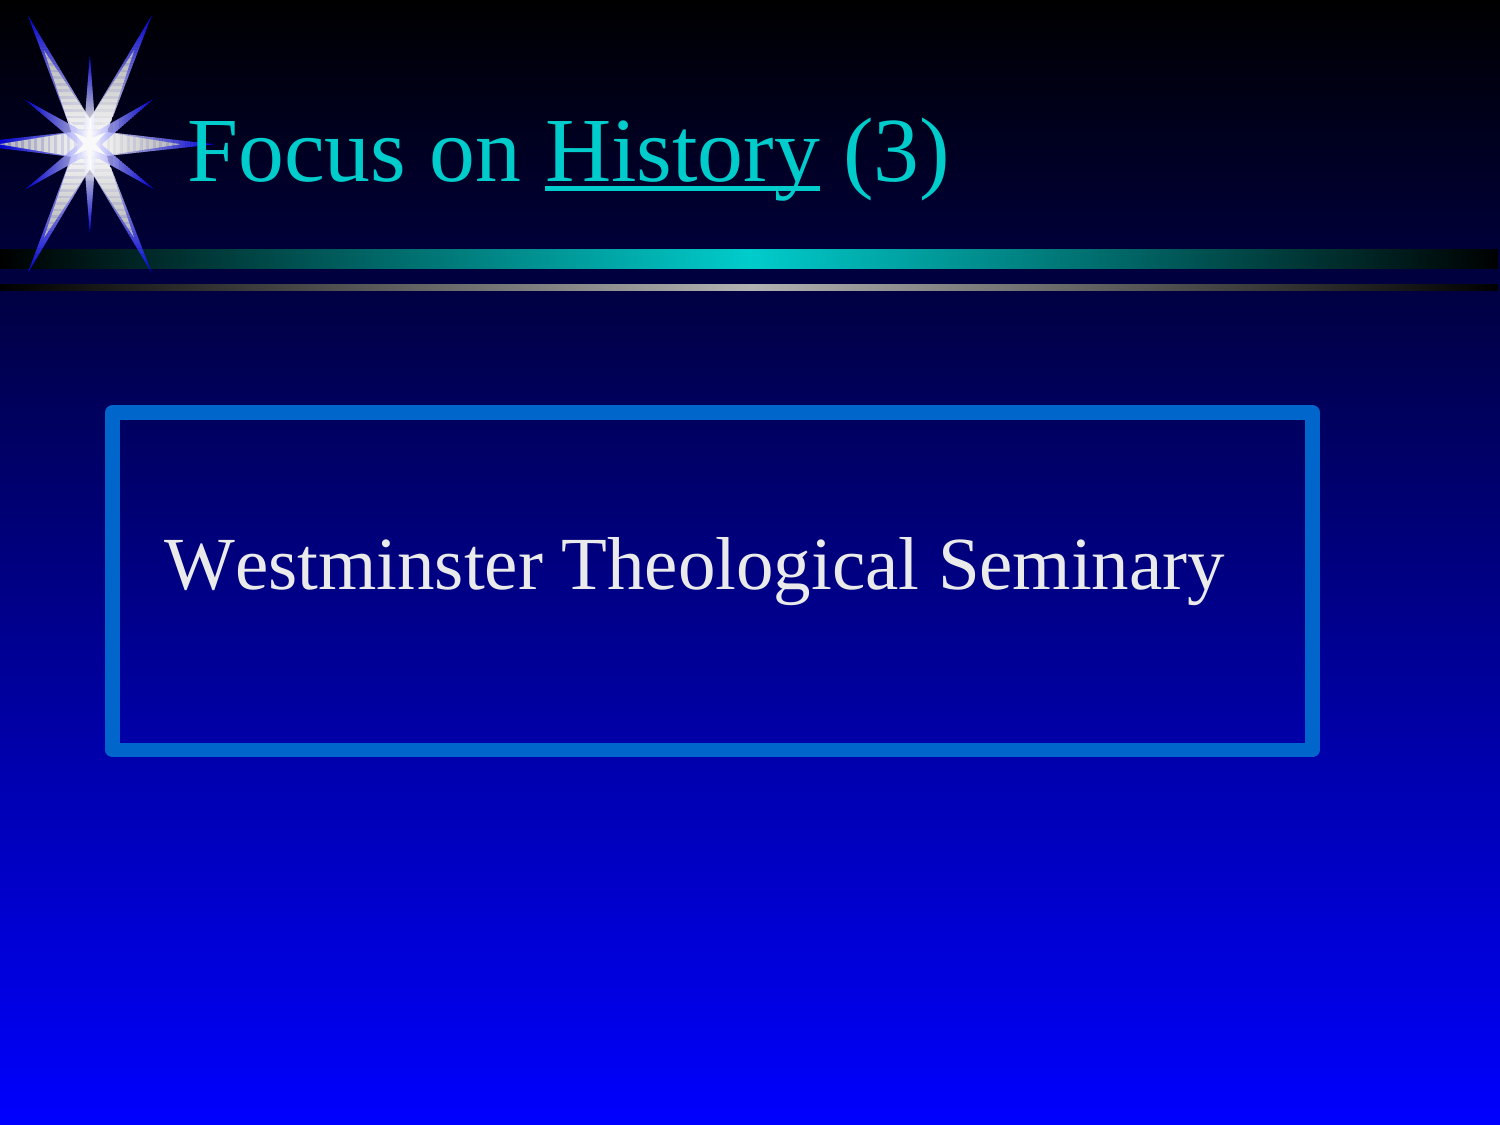

# Focus on History (3)
Westminster Theological Seminary